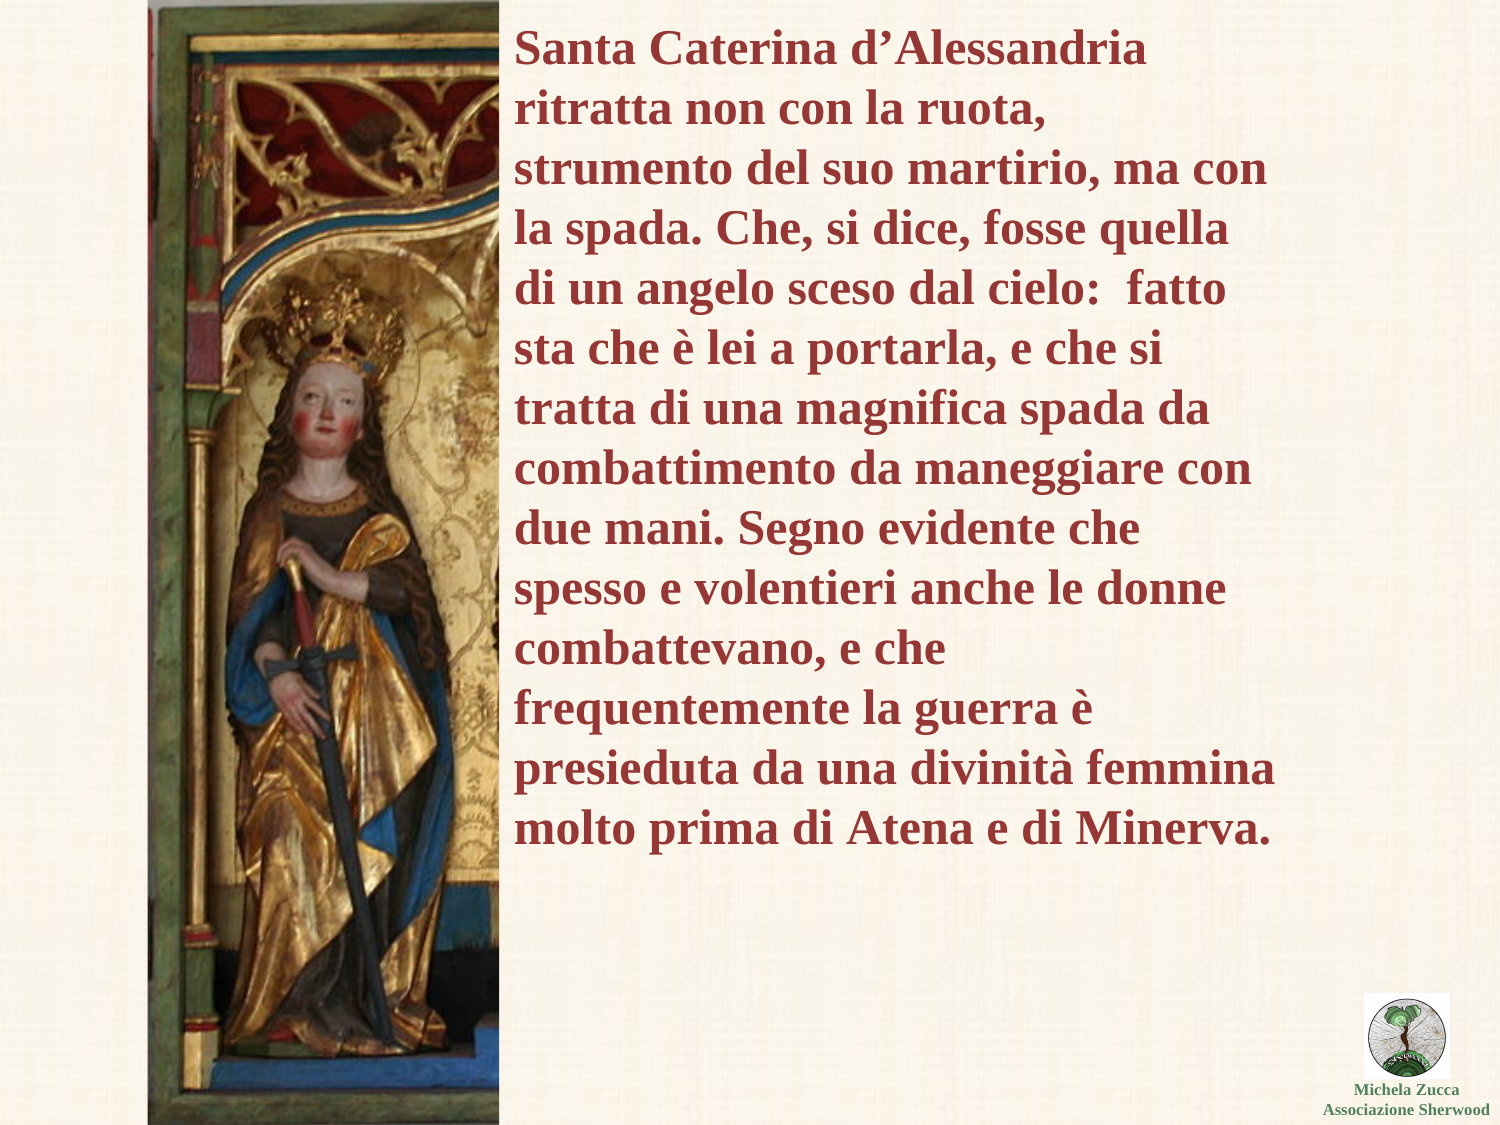

Santa Caterina d’Alessandria ritratta non con la ruota, strumento del suo martirio, ma con la spada. Che, si dice, fosse quella di un angelo sceso dal cielo: fatto sta che è lei a portarla, e che si tratta di una magnifica spada da combattimento da maneggiare con due mani. Segno evidente che spesso e volentieri anche le donne combattevano, e che frequentemente la guerra è presieduta da una divinità femmina molto prima di Atena e di Minerva.
Michela Zucca
Associazione Sherwood